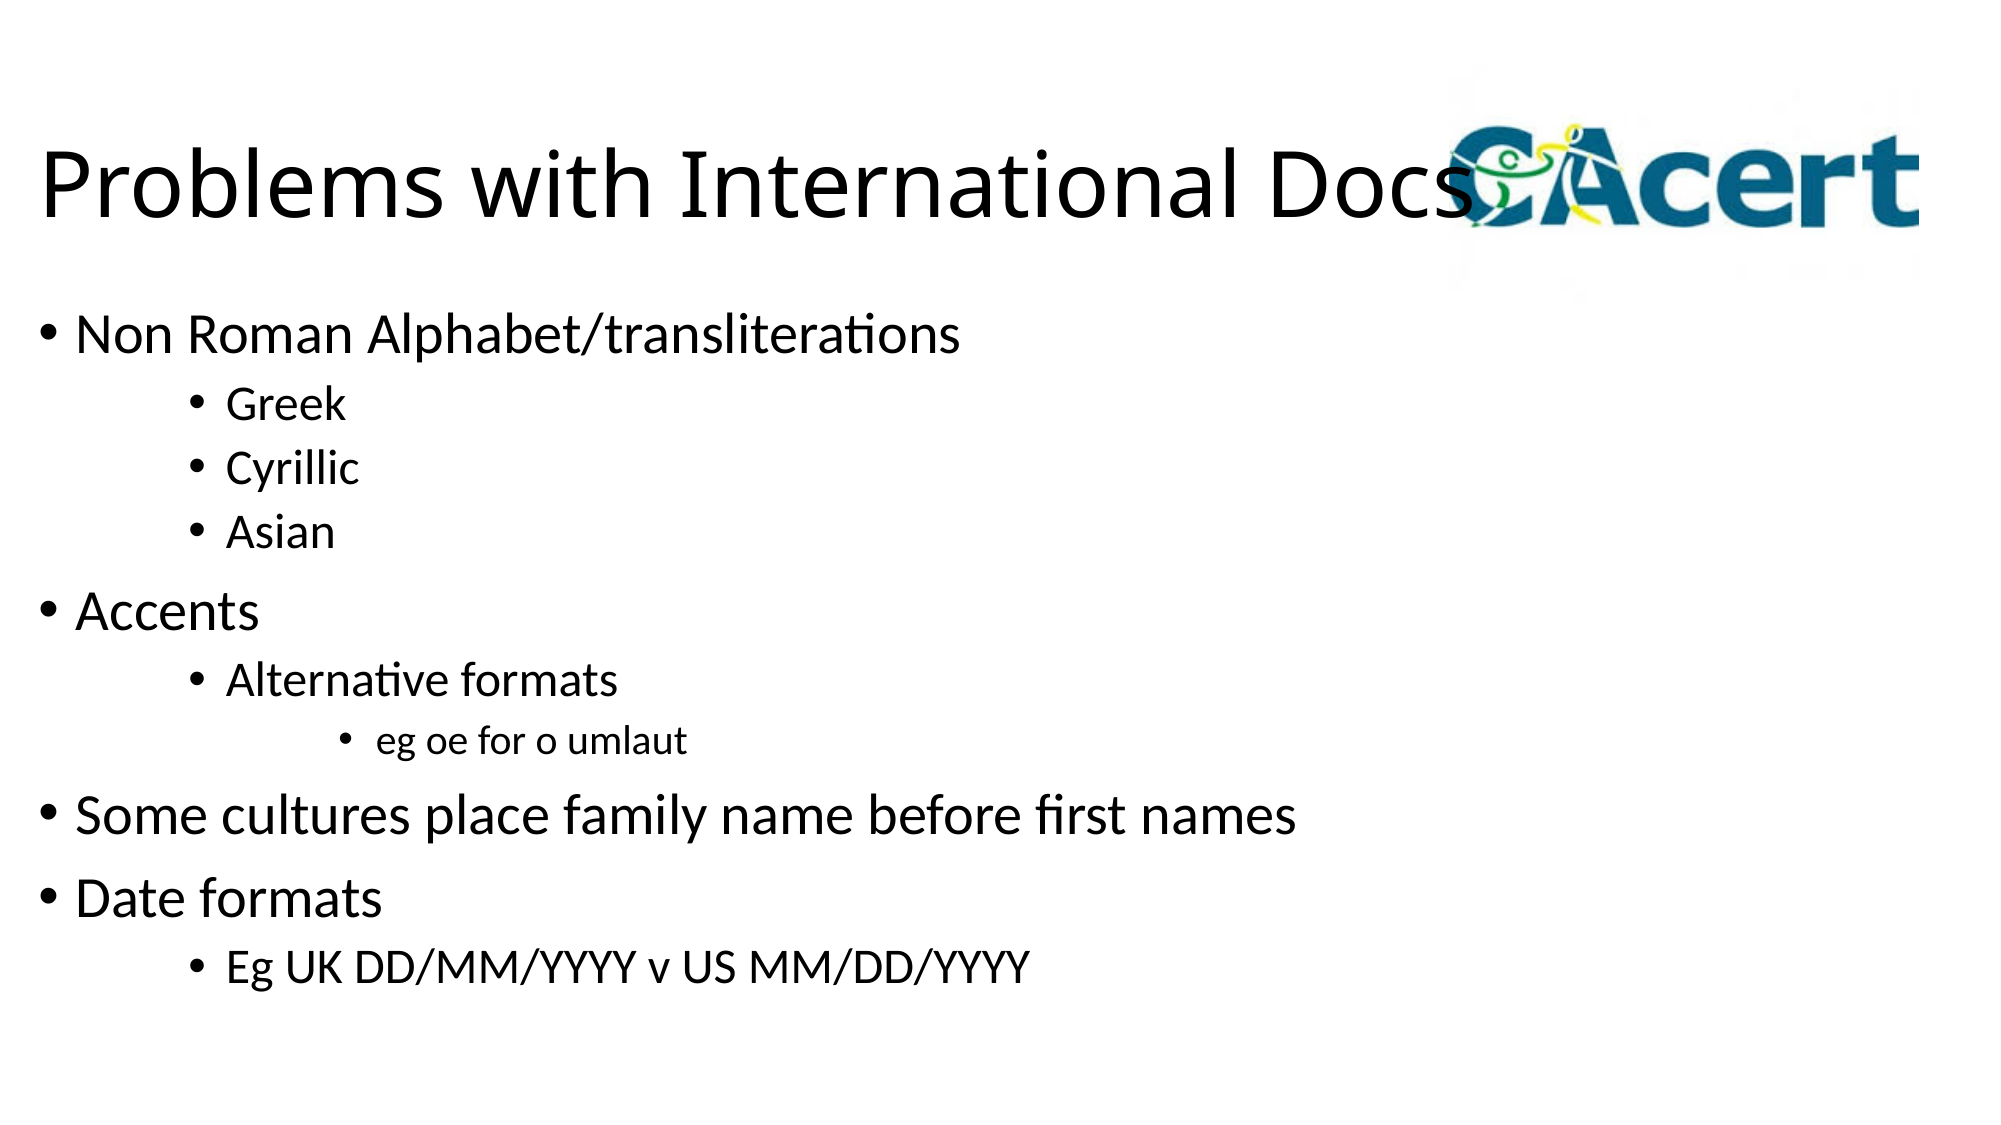

# Problems with International Docs
Non Roman Alphabet/transliterations
Greek
Cyrillic
Asian
Accents
Alternative formats
eg oe for o umlaut
Some cultures place family name before first names
Date formats
Eg UK DD/MM/YYYY v US MM/DD/YYYY